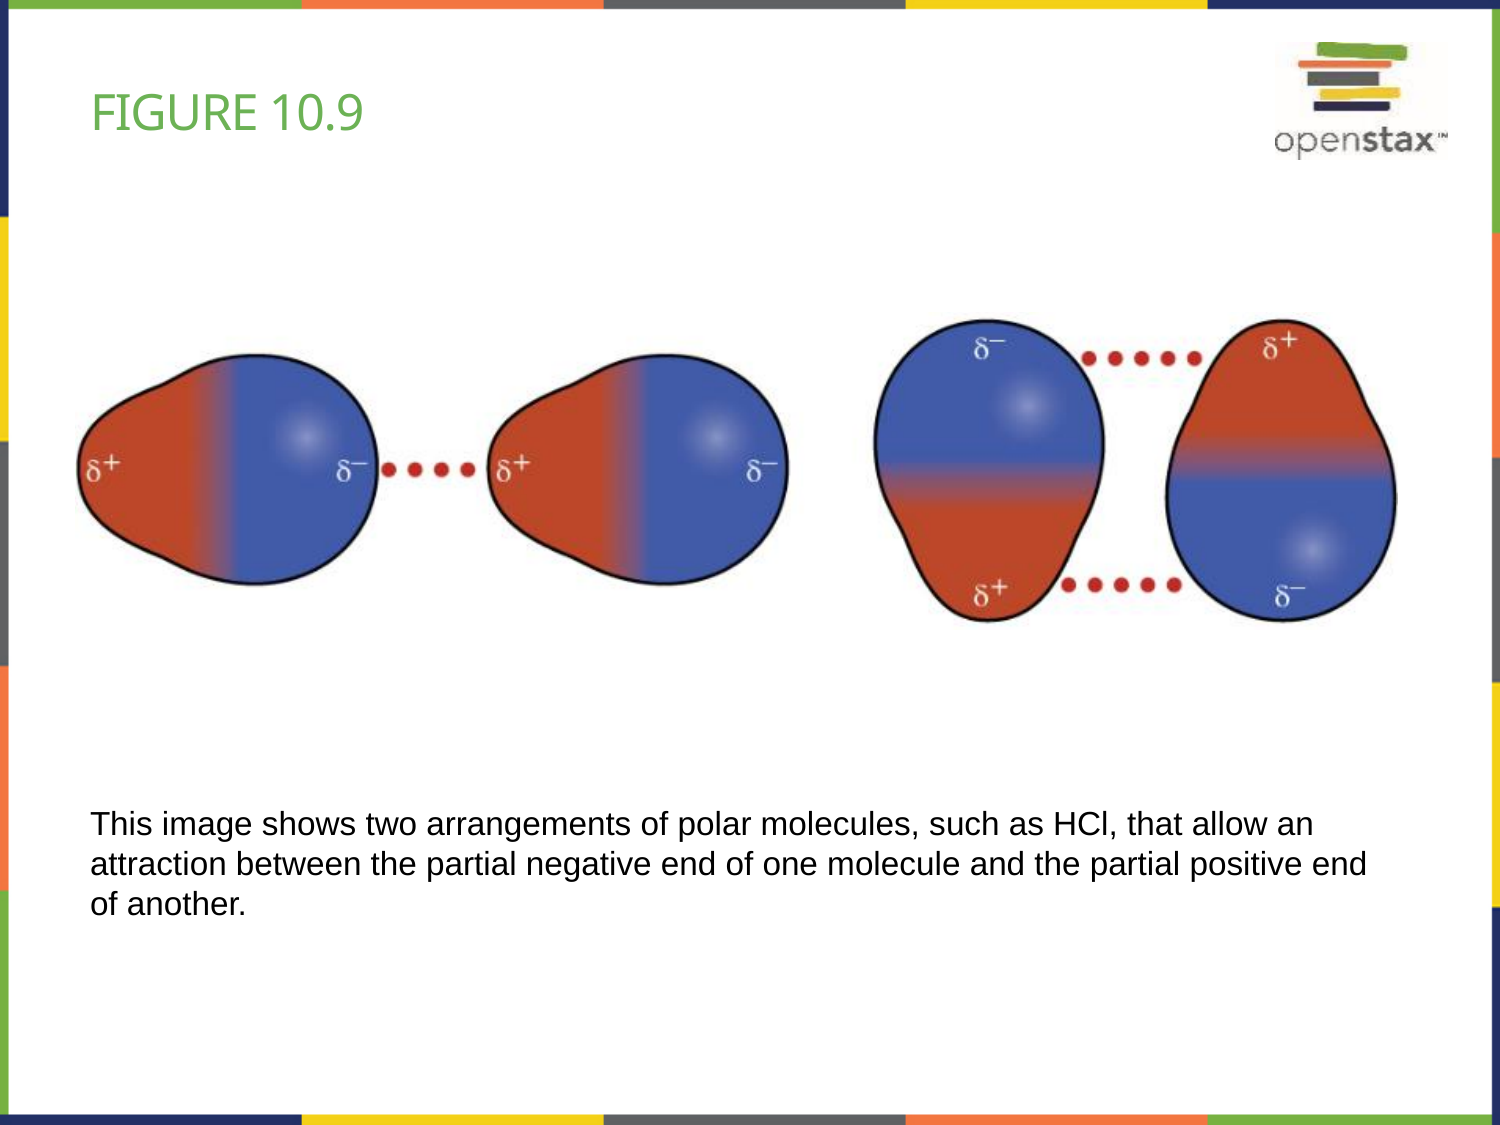

# Figure 10.9
This image shows two arrangements of polar molecules, such as HCl, that allow an attraction between the partial negative end of one molecule and the partial positive end of another.